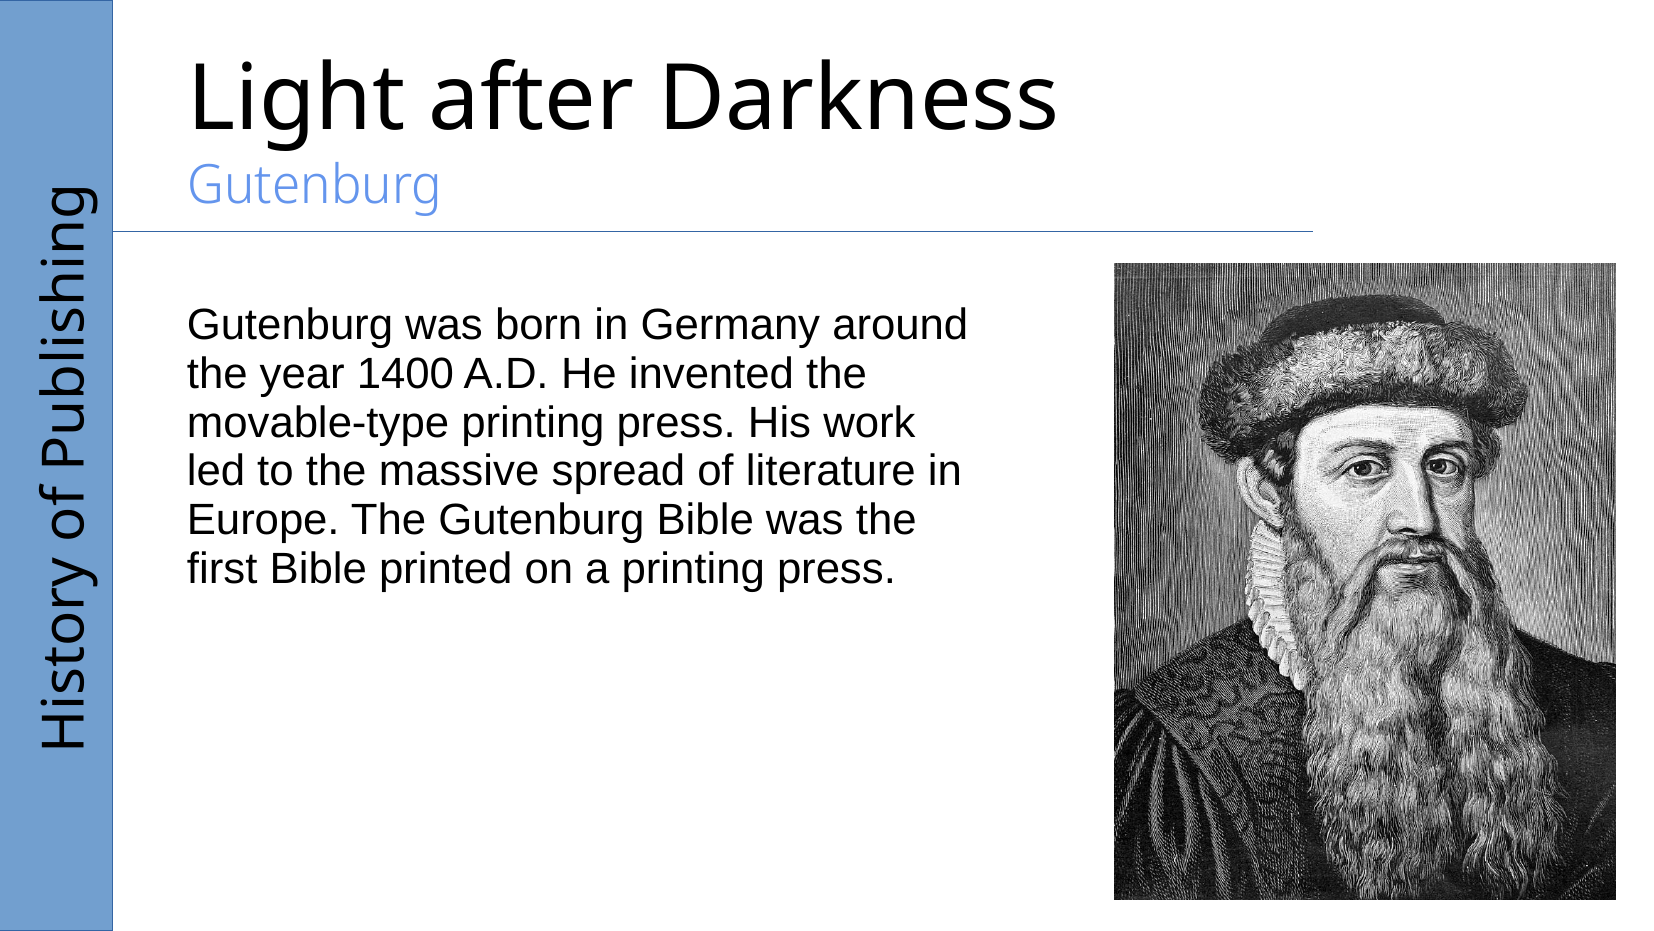

# Light after Darkness
Gutenburg
Gutenburg was born in Germany around the year 1400 A.D. He invented the movable-type printing press. His work led to the massive spread of literature in Europe. The Gutenburg Bible was the first Bible printed on a printing press.
History of Publishing